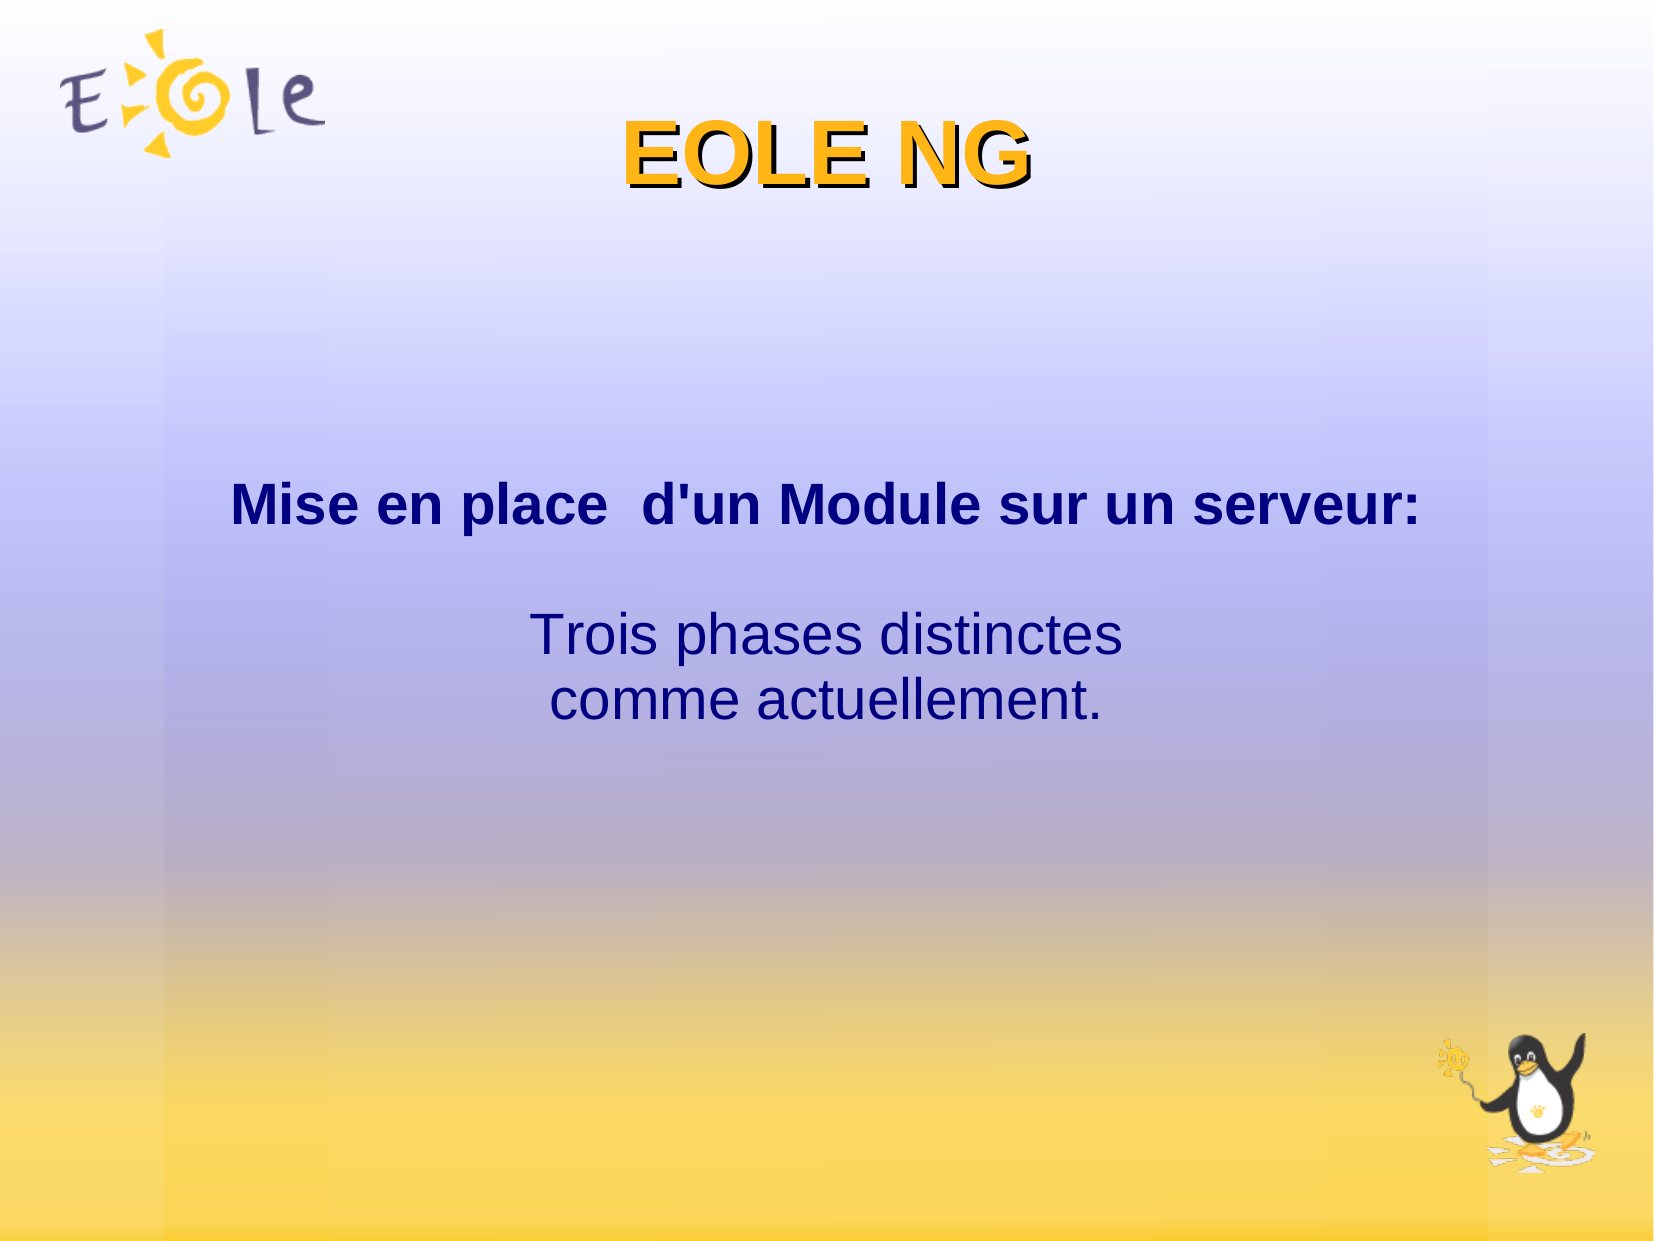

# EOLE NG
Mise en place d'un Module sur un serveur:
Trois phases distinctes
comme actuellement.